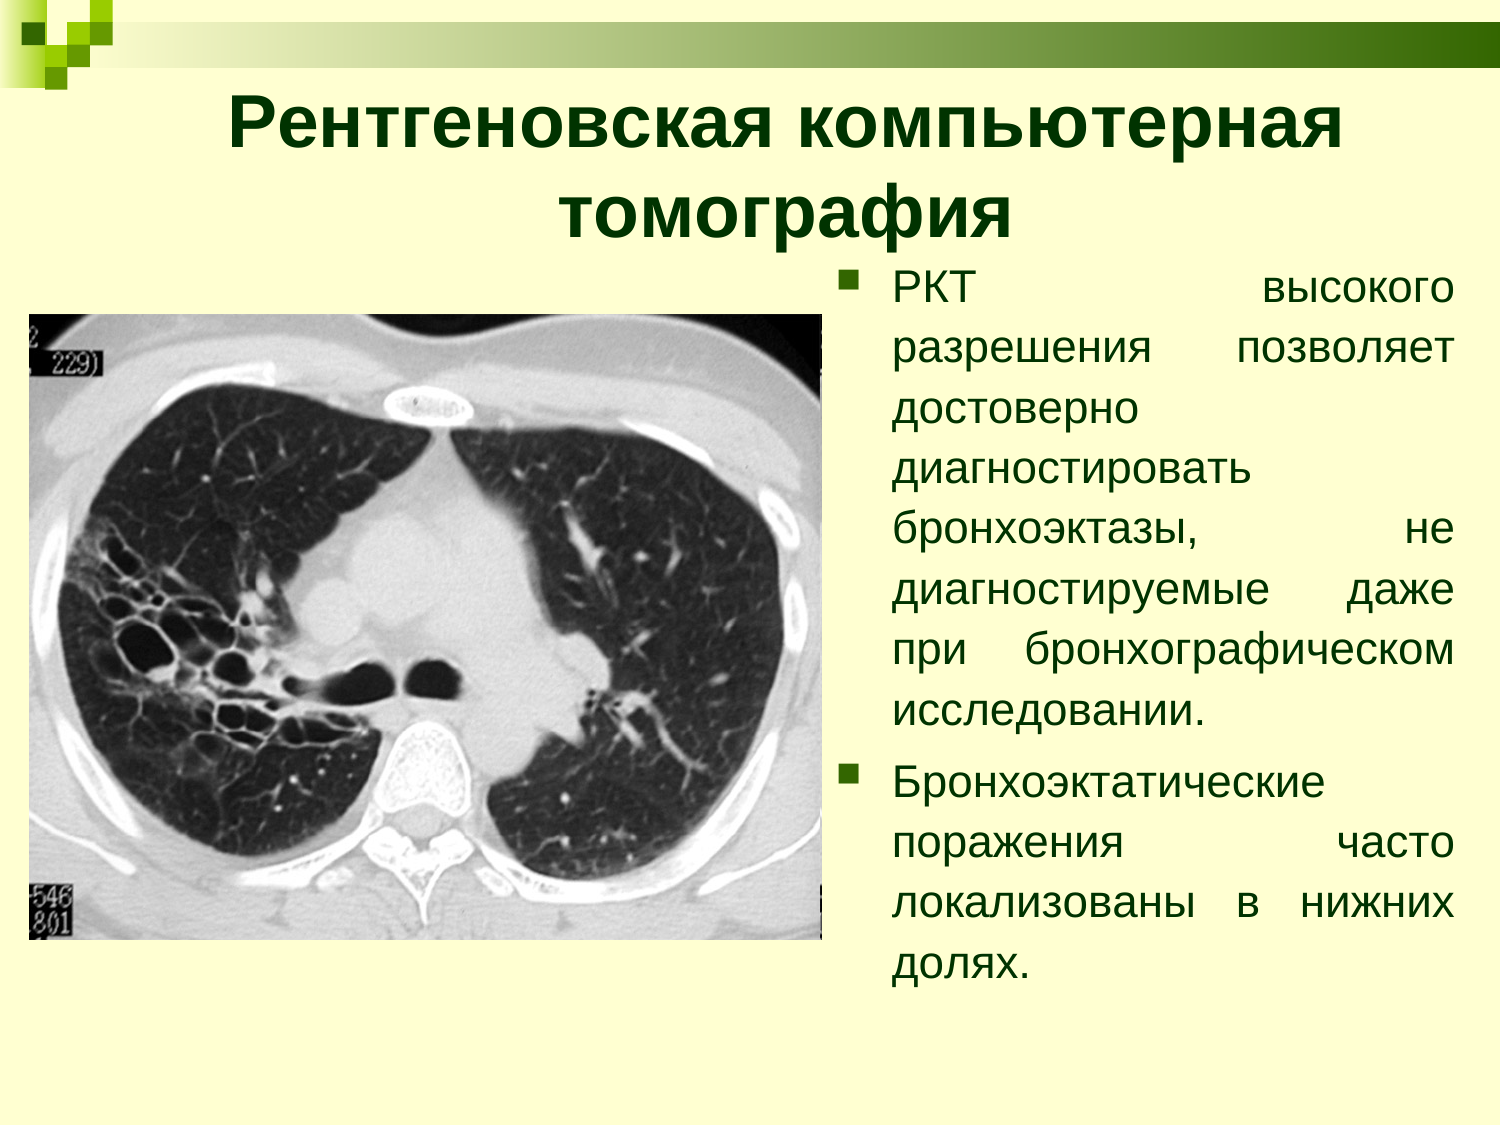

# Рентгеновская компьютерная томография
РКТ высокого разрешения позволяет достоверно диагностировать бронхоэктазы, не диагностируемые даже при бронхографическом исследовании.
Бронхоэктатические поражения часто локализованы в нижних долях.